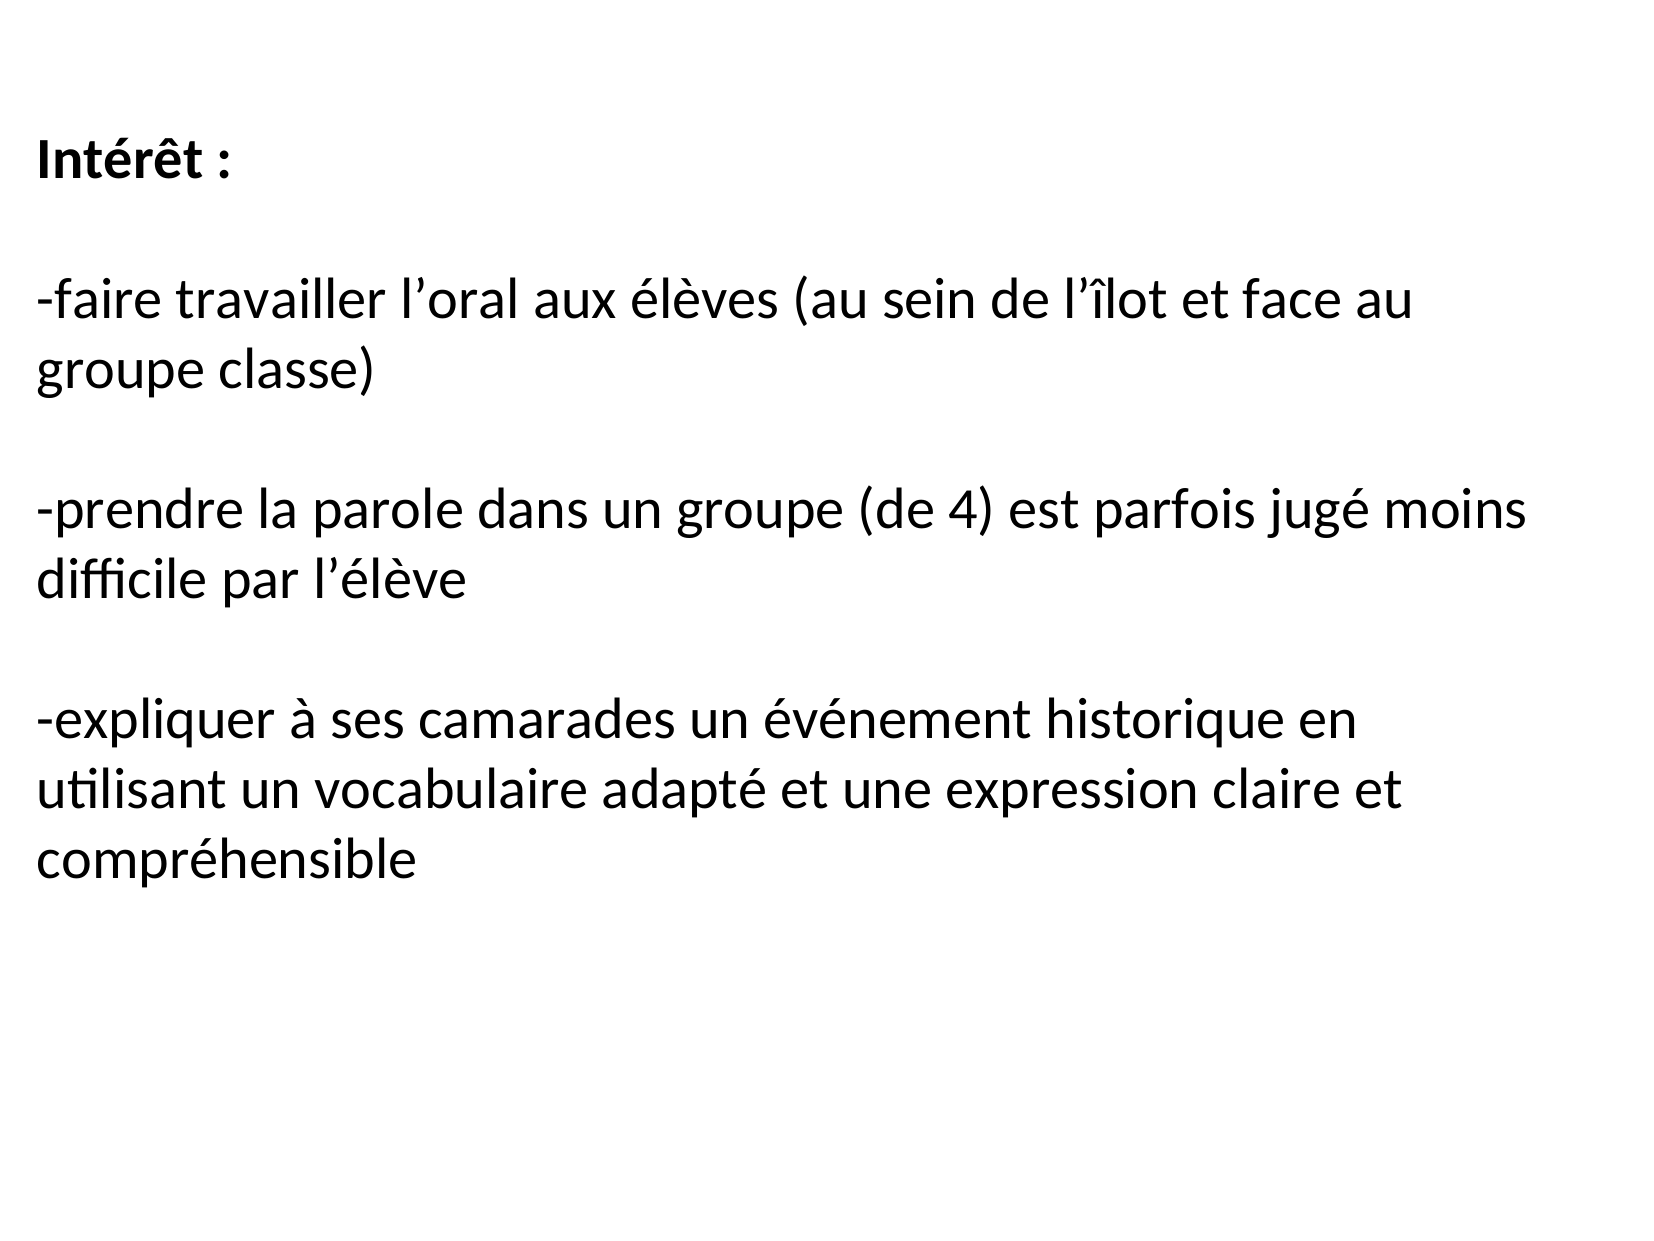

Intérêt :
-faire travailler l’oral aux élèves (au sein de l’îlot et face au groupe classe)
-prendre la parole dans un groupe (de 4) est parfois jugé moins difficile par l’élève
-expliquer à ses camarades un événement historique en utilisant un vocabulaire adapté et une expression claire et compréhensible